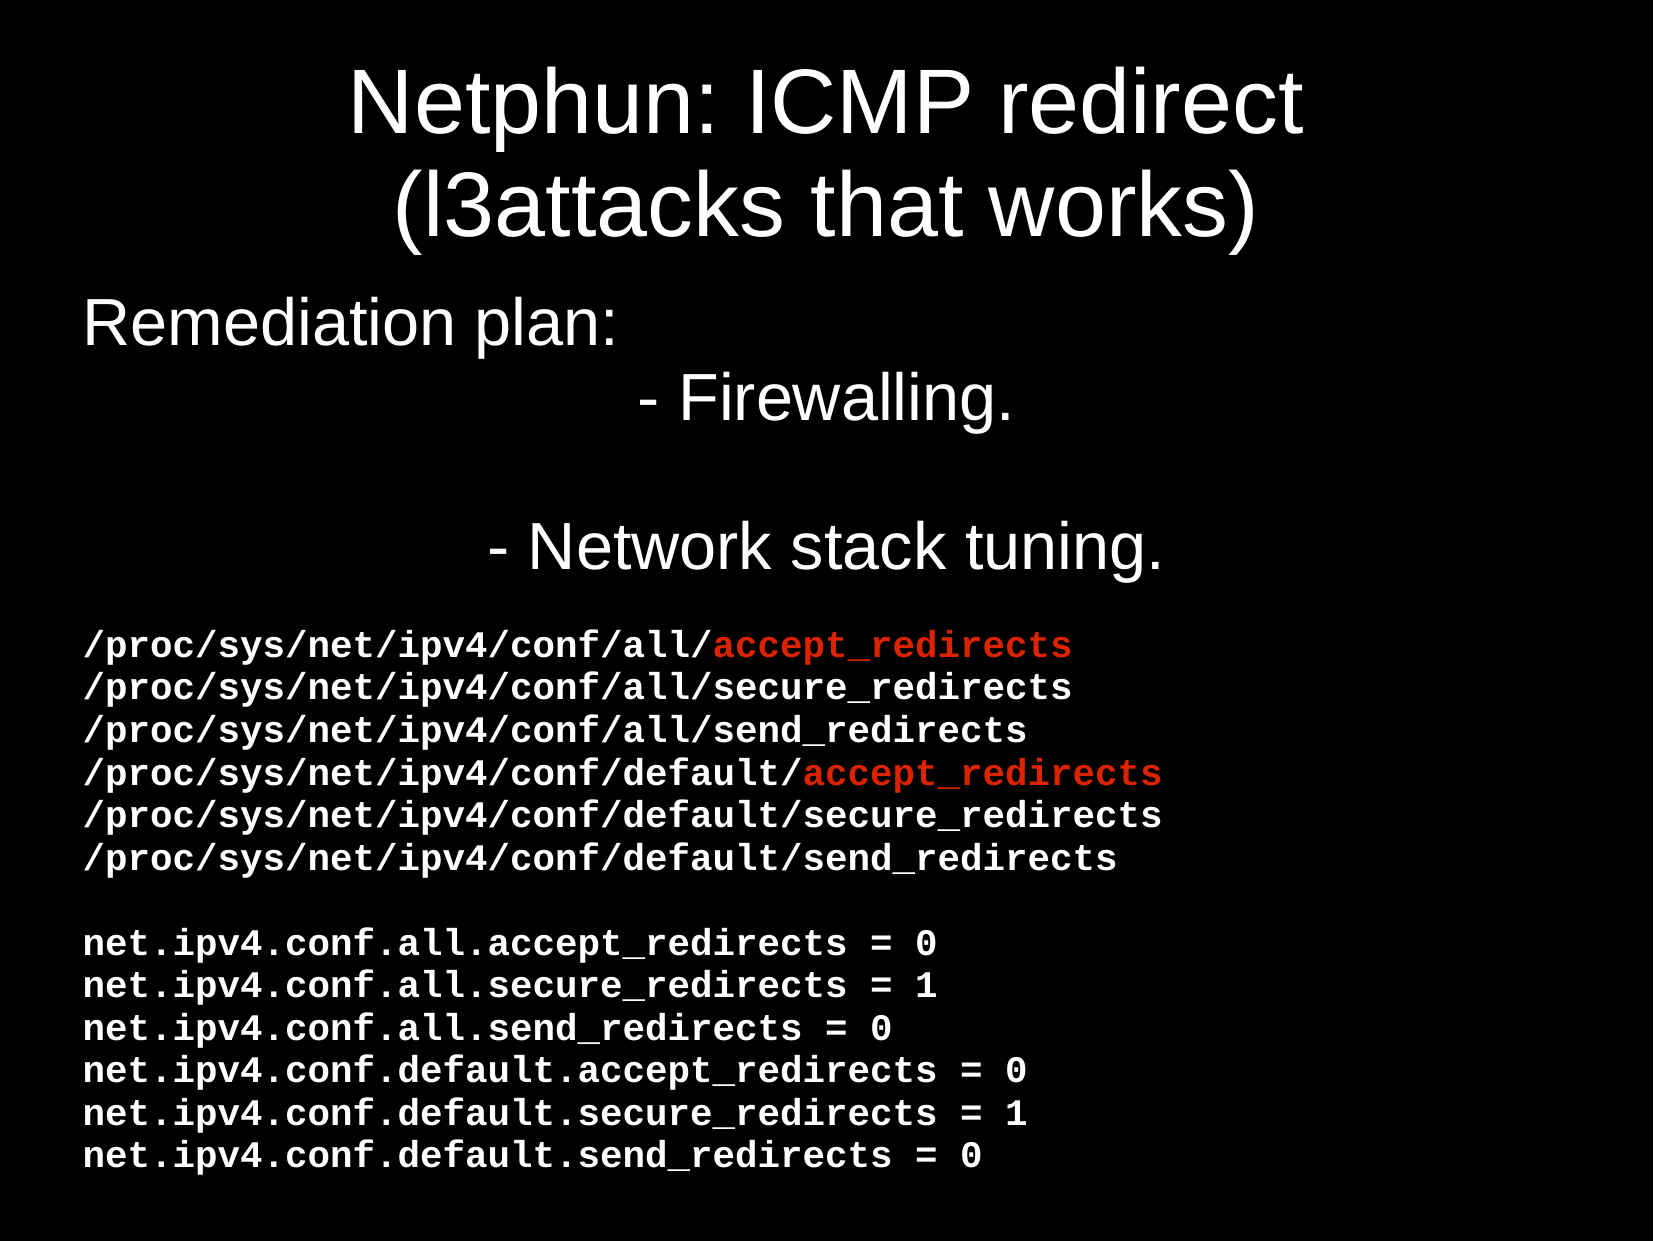

# Netphun: ICMP redirect (l3attacks that works)
Remediation plan:
- Firewalling.
- Network stack tuning.
/proc/sys/net/ipv4/conf/all/accept_redirects
/proc/sys/net/ipv4/conf/all/secure_redirects
/proc/sys/net/ipv4/conf/all/send_redirects
/proc/sys/net/ipv4/conf/default/accept_redirects
/proc/sys/net/ipv4/conf/default/secure_redirects
/proc/sys/net/ipv4/conf/default/send_redirects
net.ipv4.conf.all.accept_redirects = 0
net.ipv4.conf.all.secure_redirects = 1
net.ipv4.conf.all.send_redirects = 0
net.ipv4.conf.default.accept_redirects = 0
net.ipv4.conf.default.secure_redirects = 1
net.ipv4.conf.default.send_redirects = 0